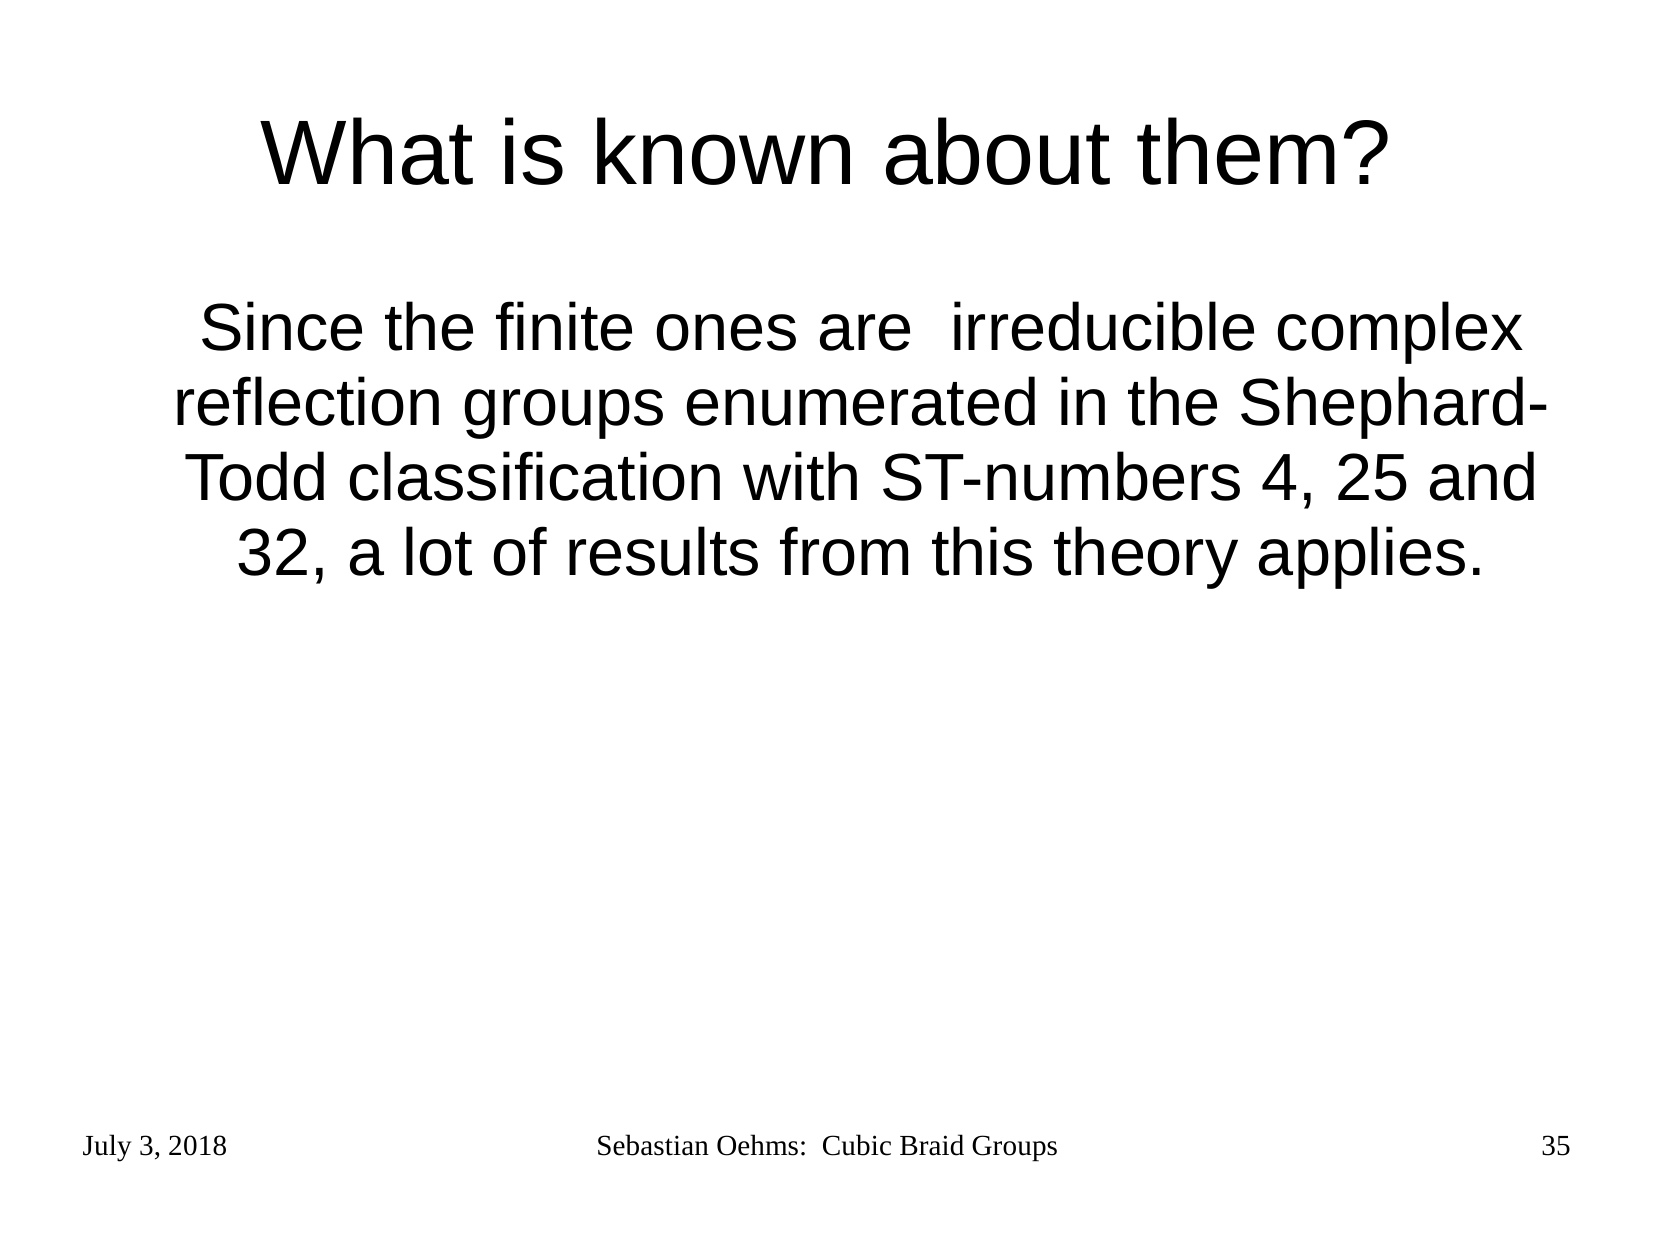

# What is known about them?
Since the finite ones are irreducible complex reflection groups enumerated in the Shephard-Todd classification with ST-numbers 4, 25 and 32, a lot of results from this theory applies.
July 3, 2018
Sebastian Oehms: Cubic Braid Groups
35